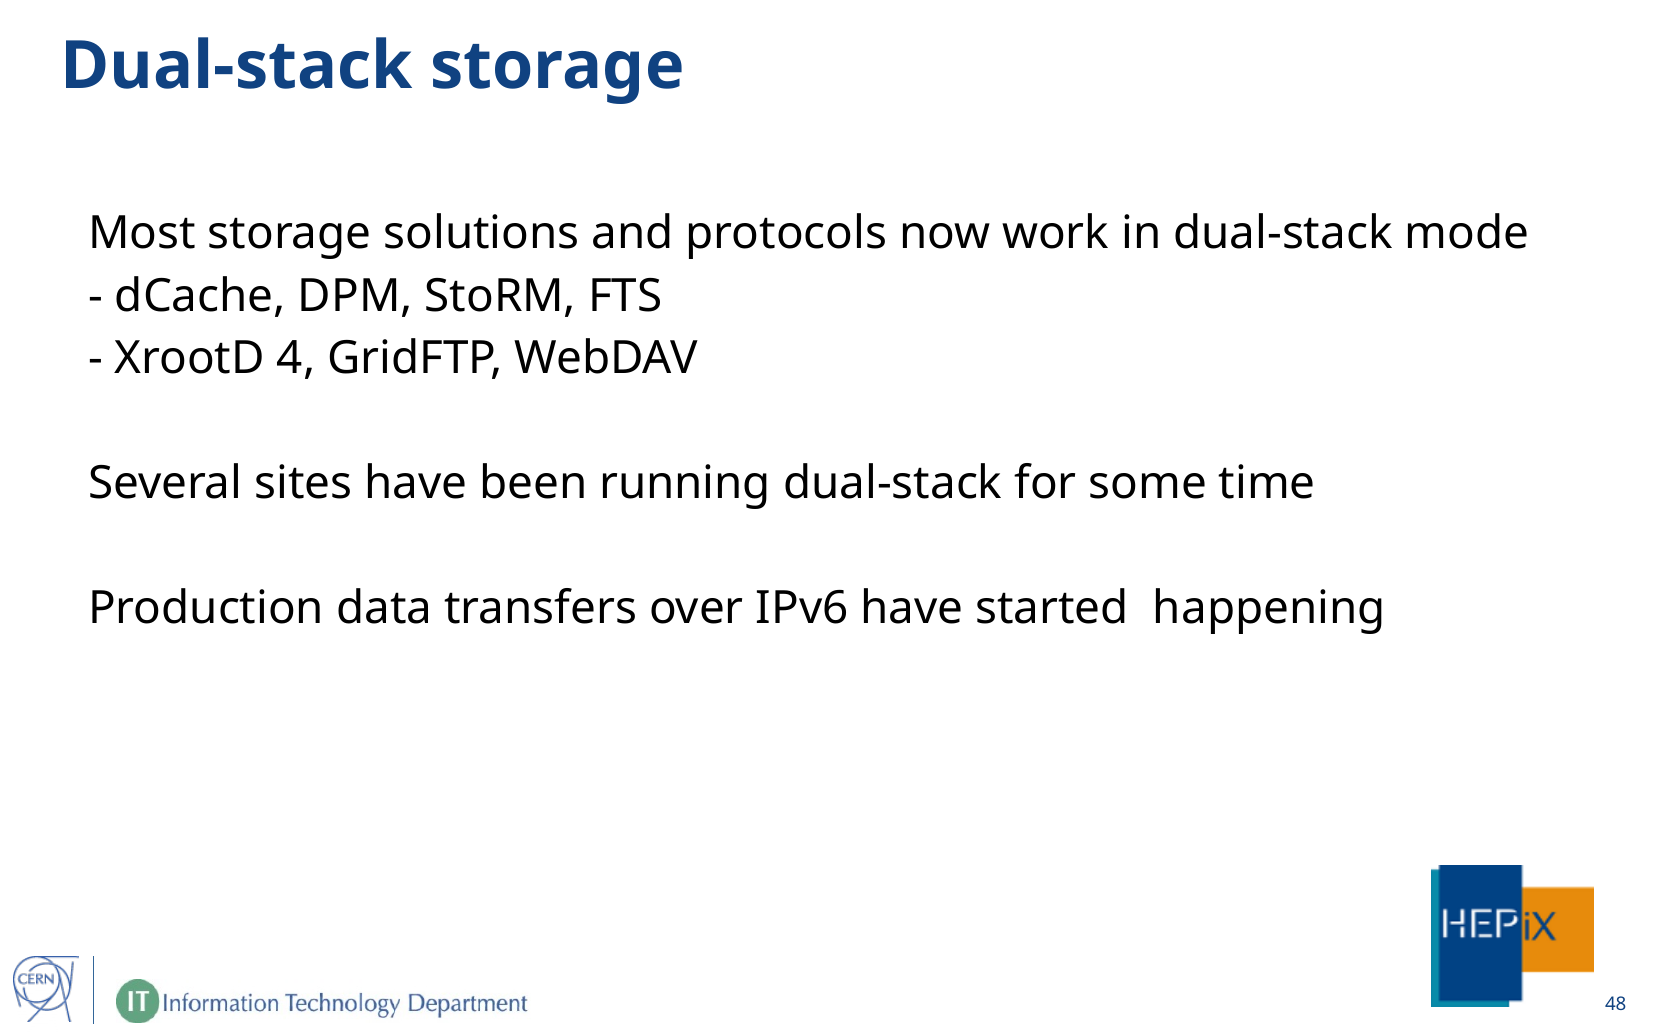

# Dual-stack storage
Most storage solutions and protocols now work in dual-stack mode
- dCache, DPM, StoRM, FTS
- XrootD 4, GridFTP, WebDAV
Several sites have been running dual-stack for some time
Production data transfers over IPv6 have started happening